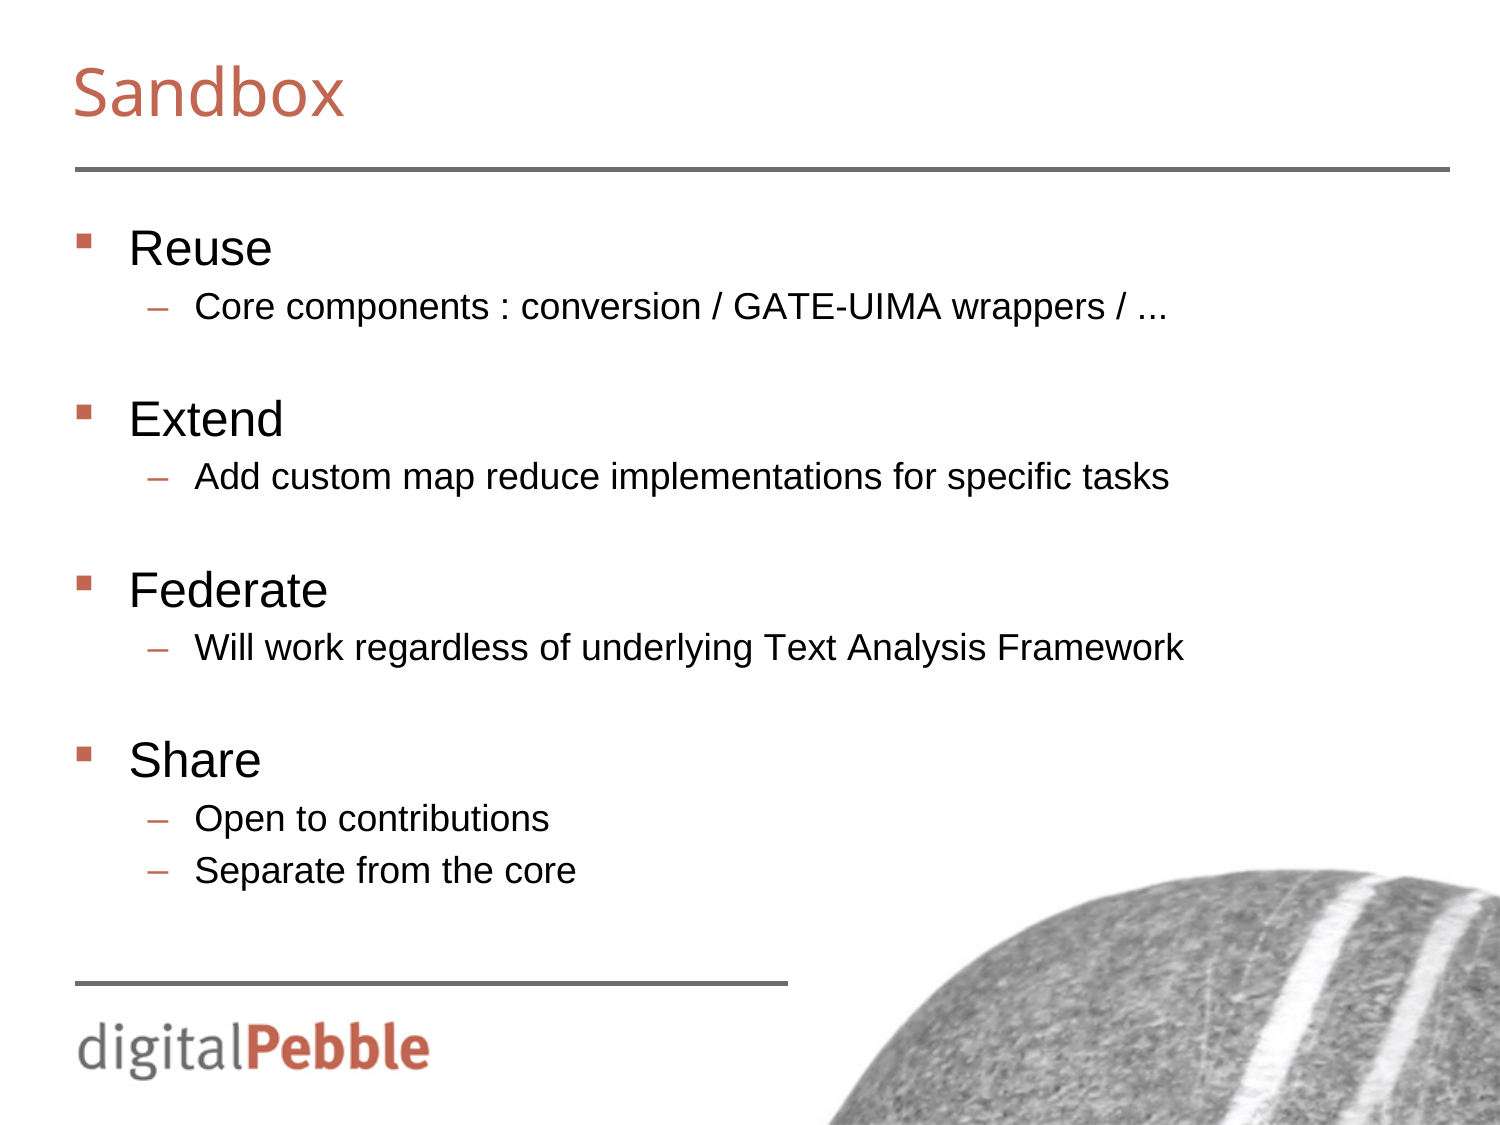

# Sandbox
Reuse
Core components : conversion / GATE-UIMA wrappers / ...
Extend
Add custom map reduce implementations for specific tasks
Federate
Will work regardless of underlying Text Analysis Framework
Share
Open to contributions
Separate from the core